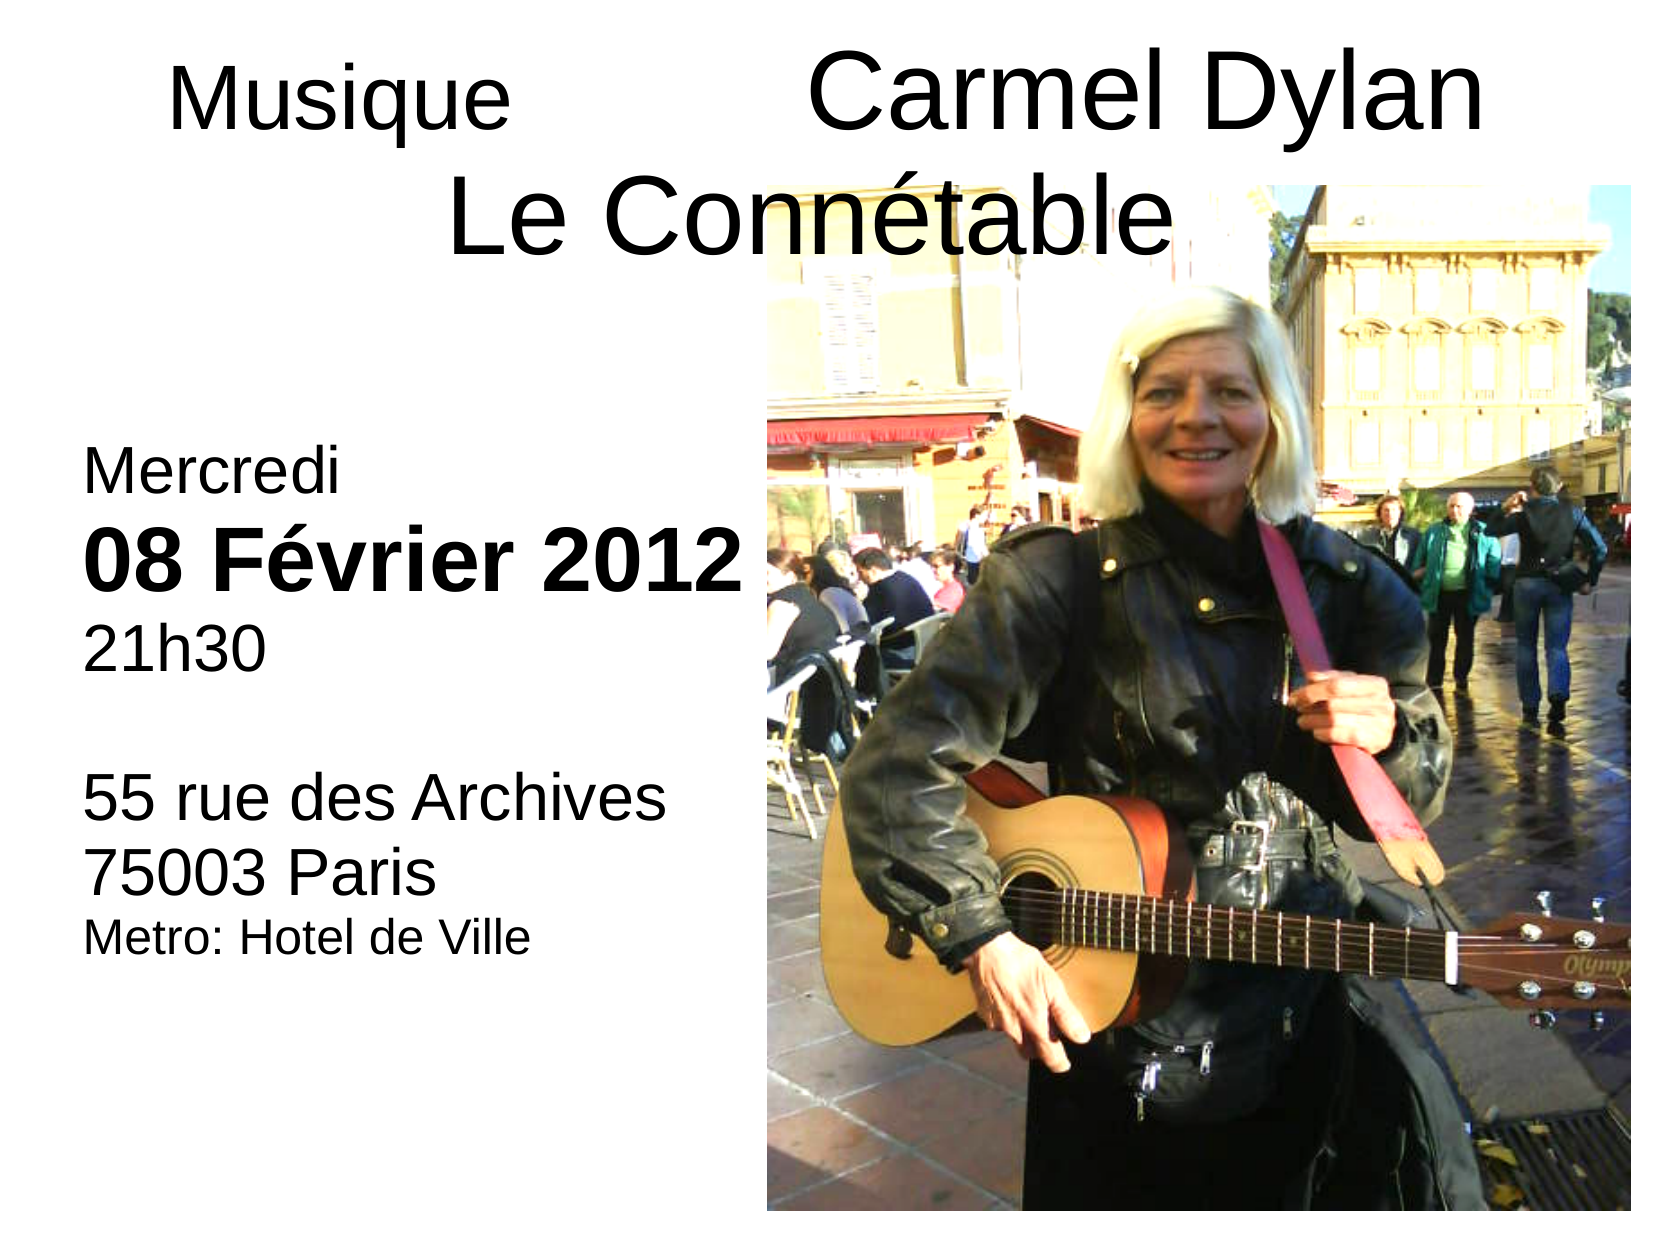

# Musique Carmel Dylan Le Connétable
Mercredi
08 Février 2012
21h30
55 rue des Archives
75003 Paris
Metro: Hotel de Ville